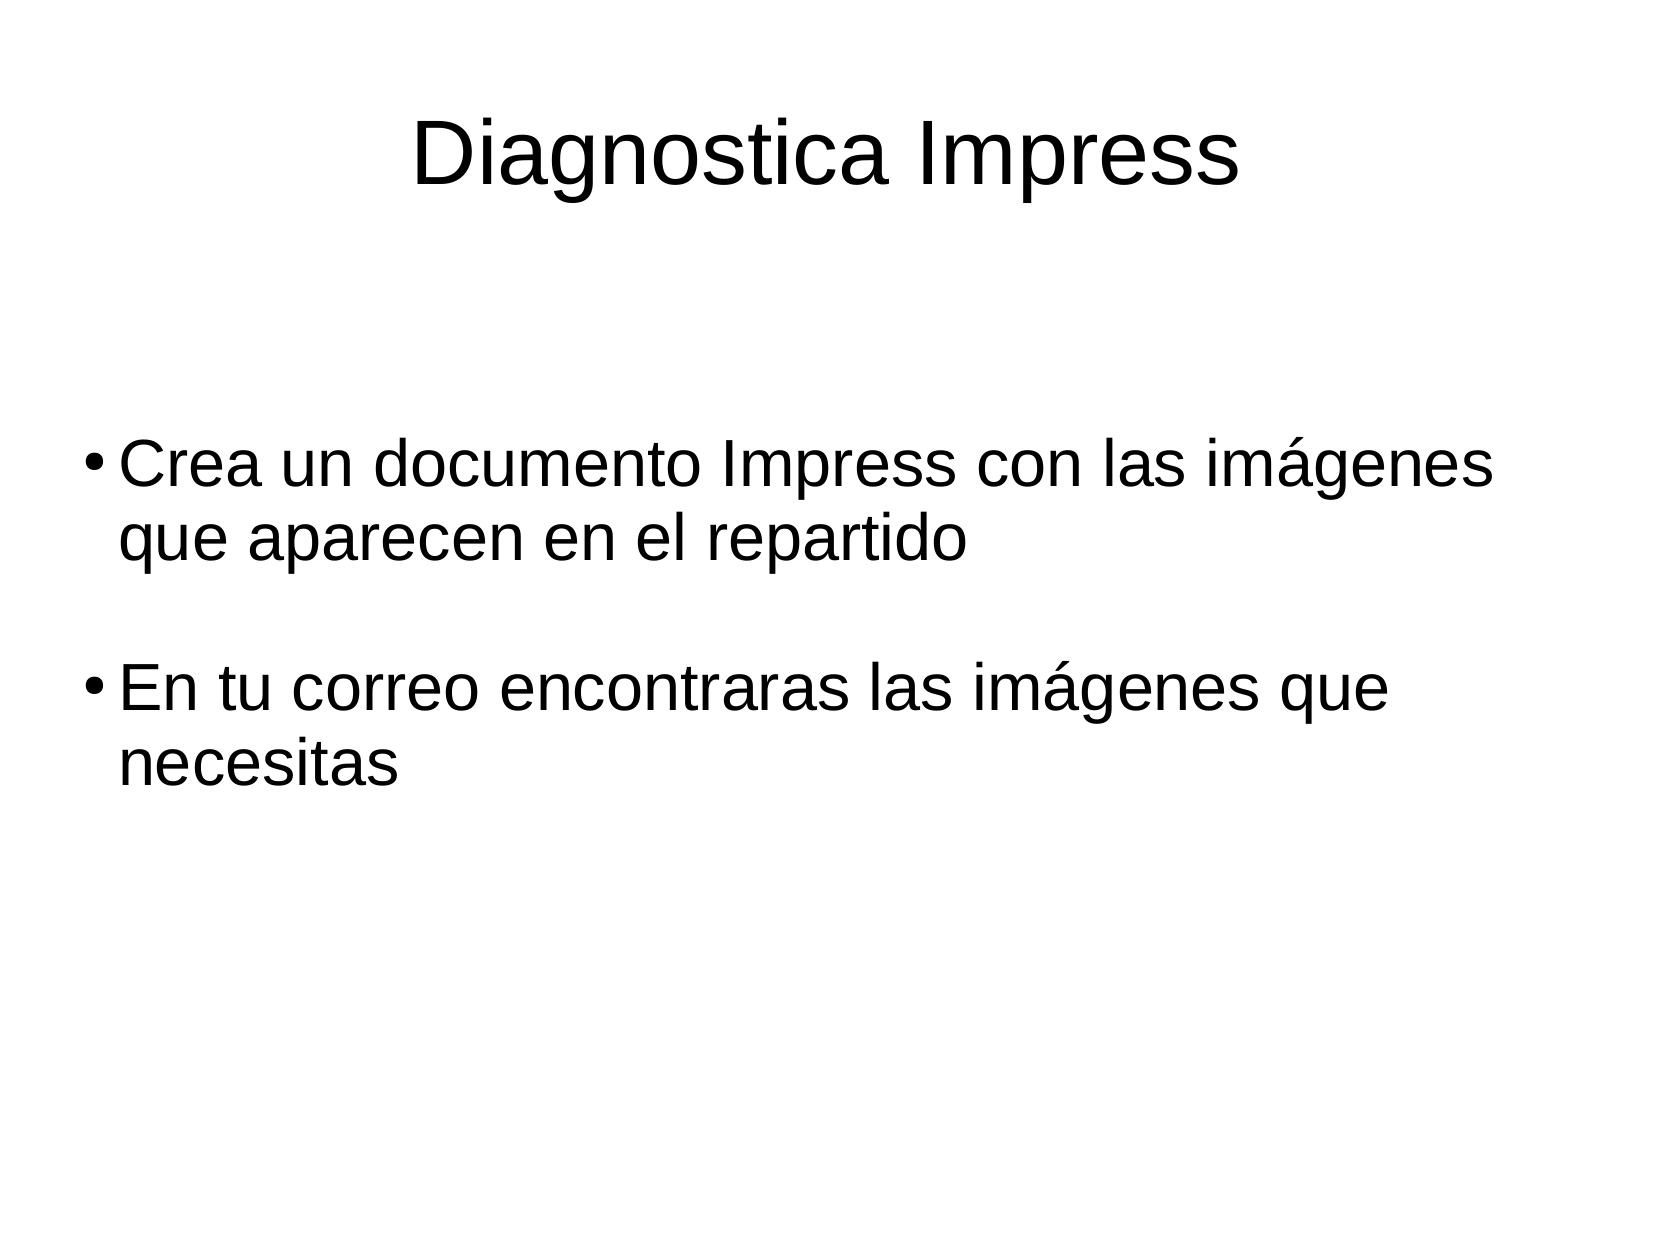

# Diagnostica Impress
Crea un documento Impress con las imágenes que aparecen en el repartido
En tu correo encontraras las imágenes que necesitas